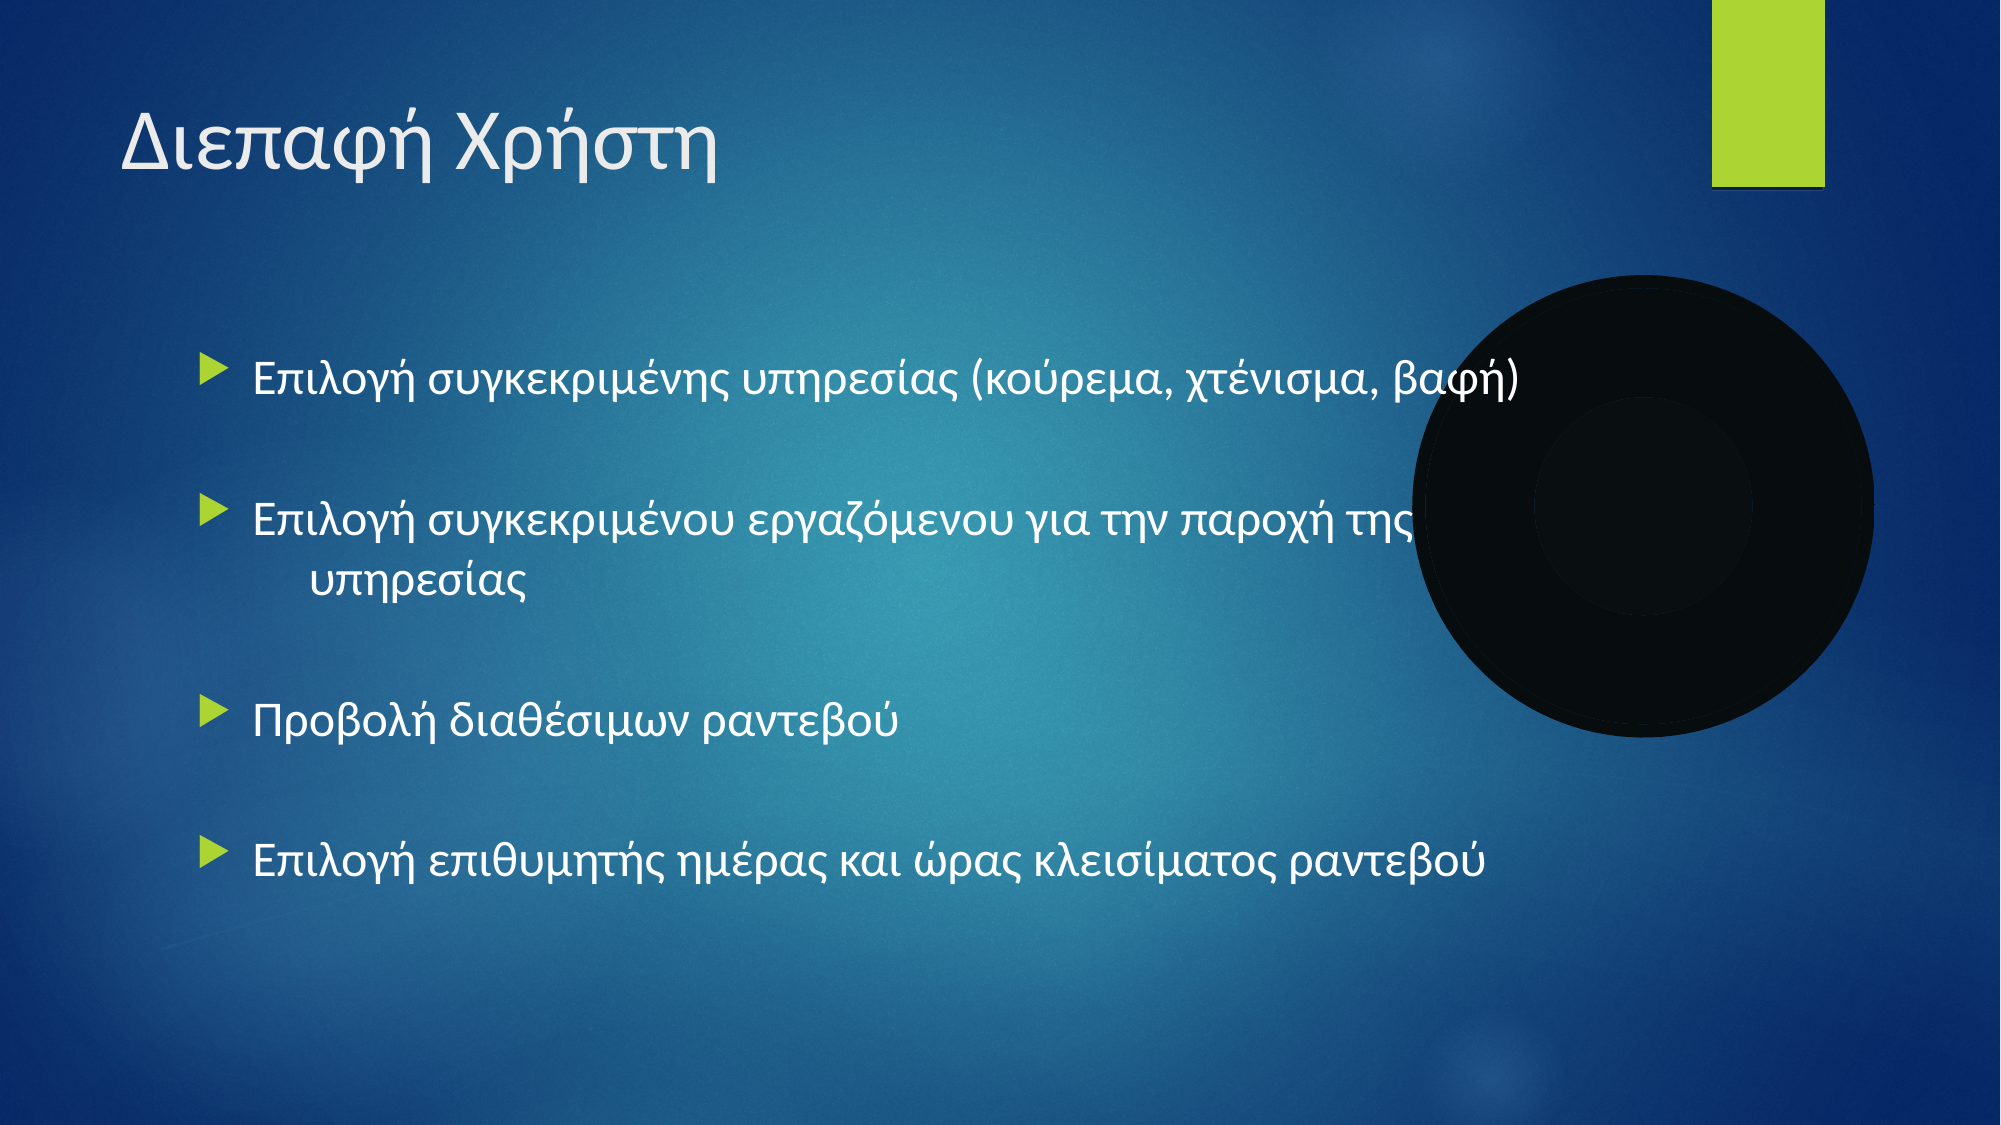

# Διεπαφή Χρήστη
Επιλογή συγκεκριμένης υπηρεσίας (κούρεμα, χτένισμα, βαφή)
Επιλογή συγκεκριμένου εργαζόμενου για την παροχή της υπηρεσίας
Προβολή διαθέσιμων ραντεβού
Επιλογή επιθυμητής ημέρας και ώρας κλεισίματος ραντεβού